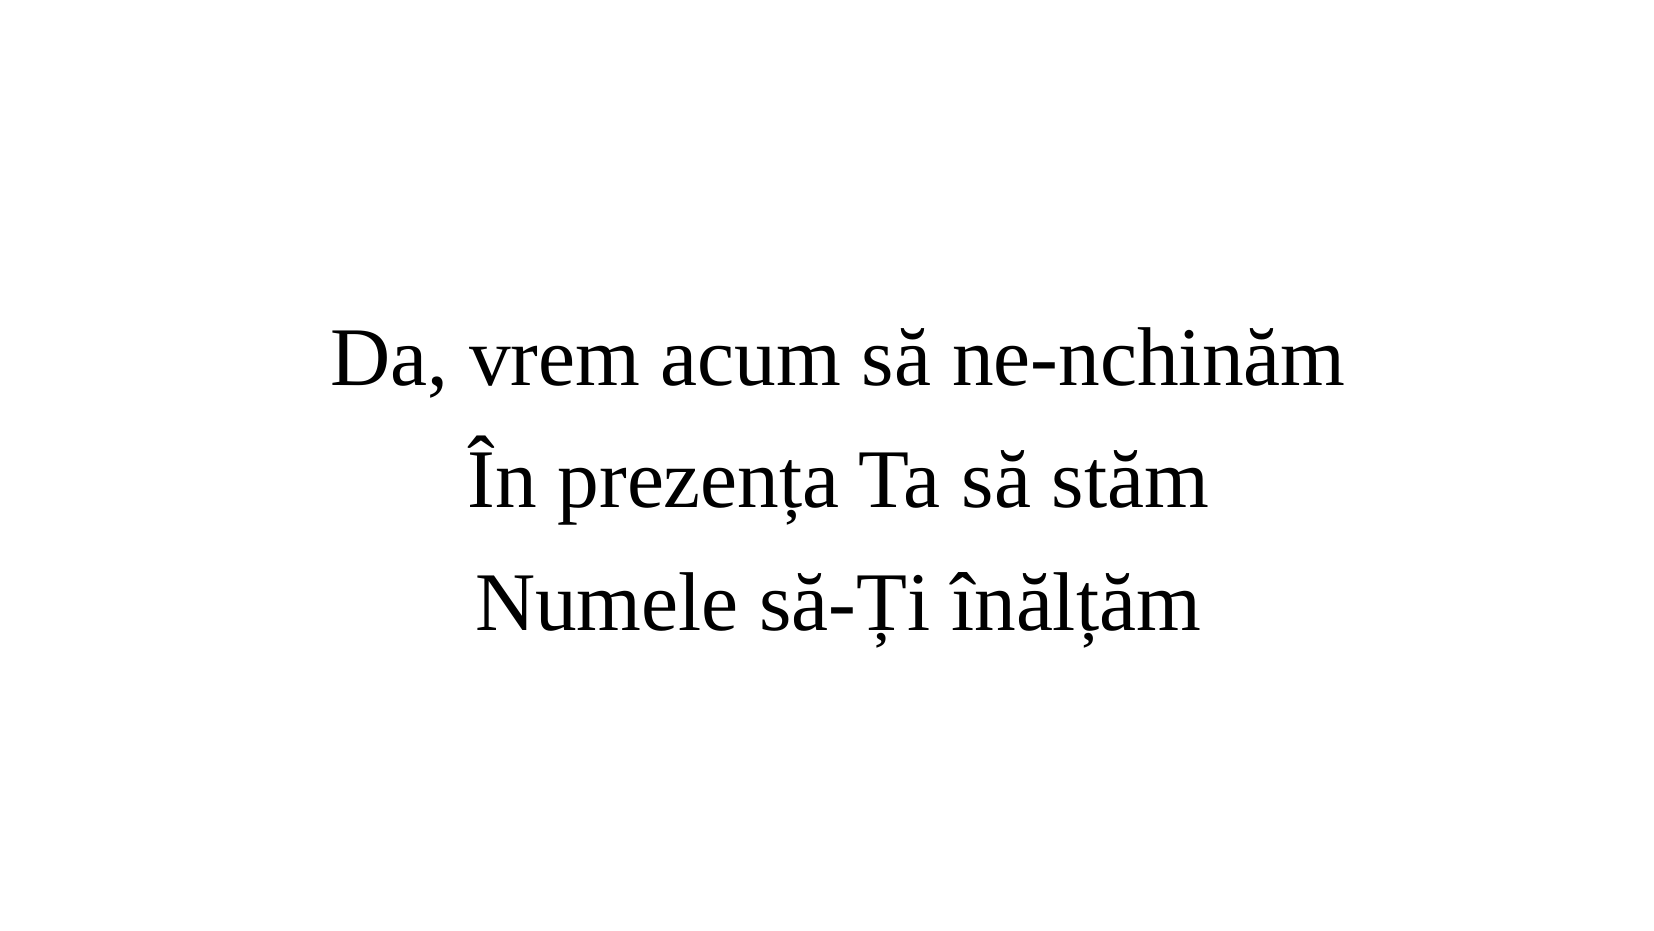

# Da, vrem acum să ne-nchinăm
În prezența Ta să stăm
Numele să-Ți înălțăm